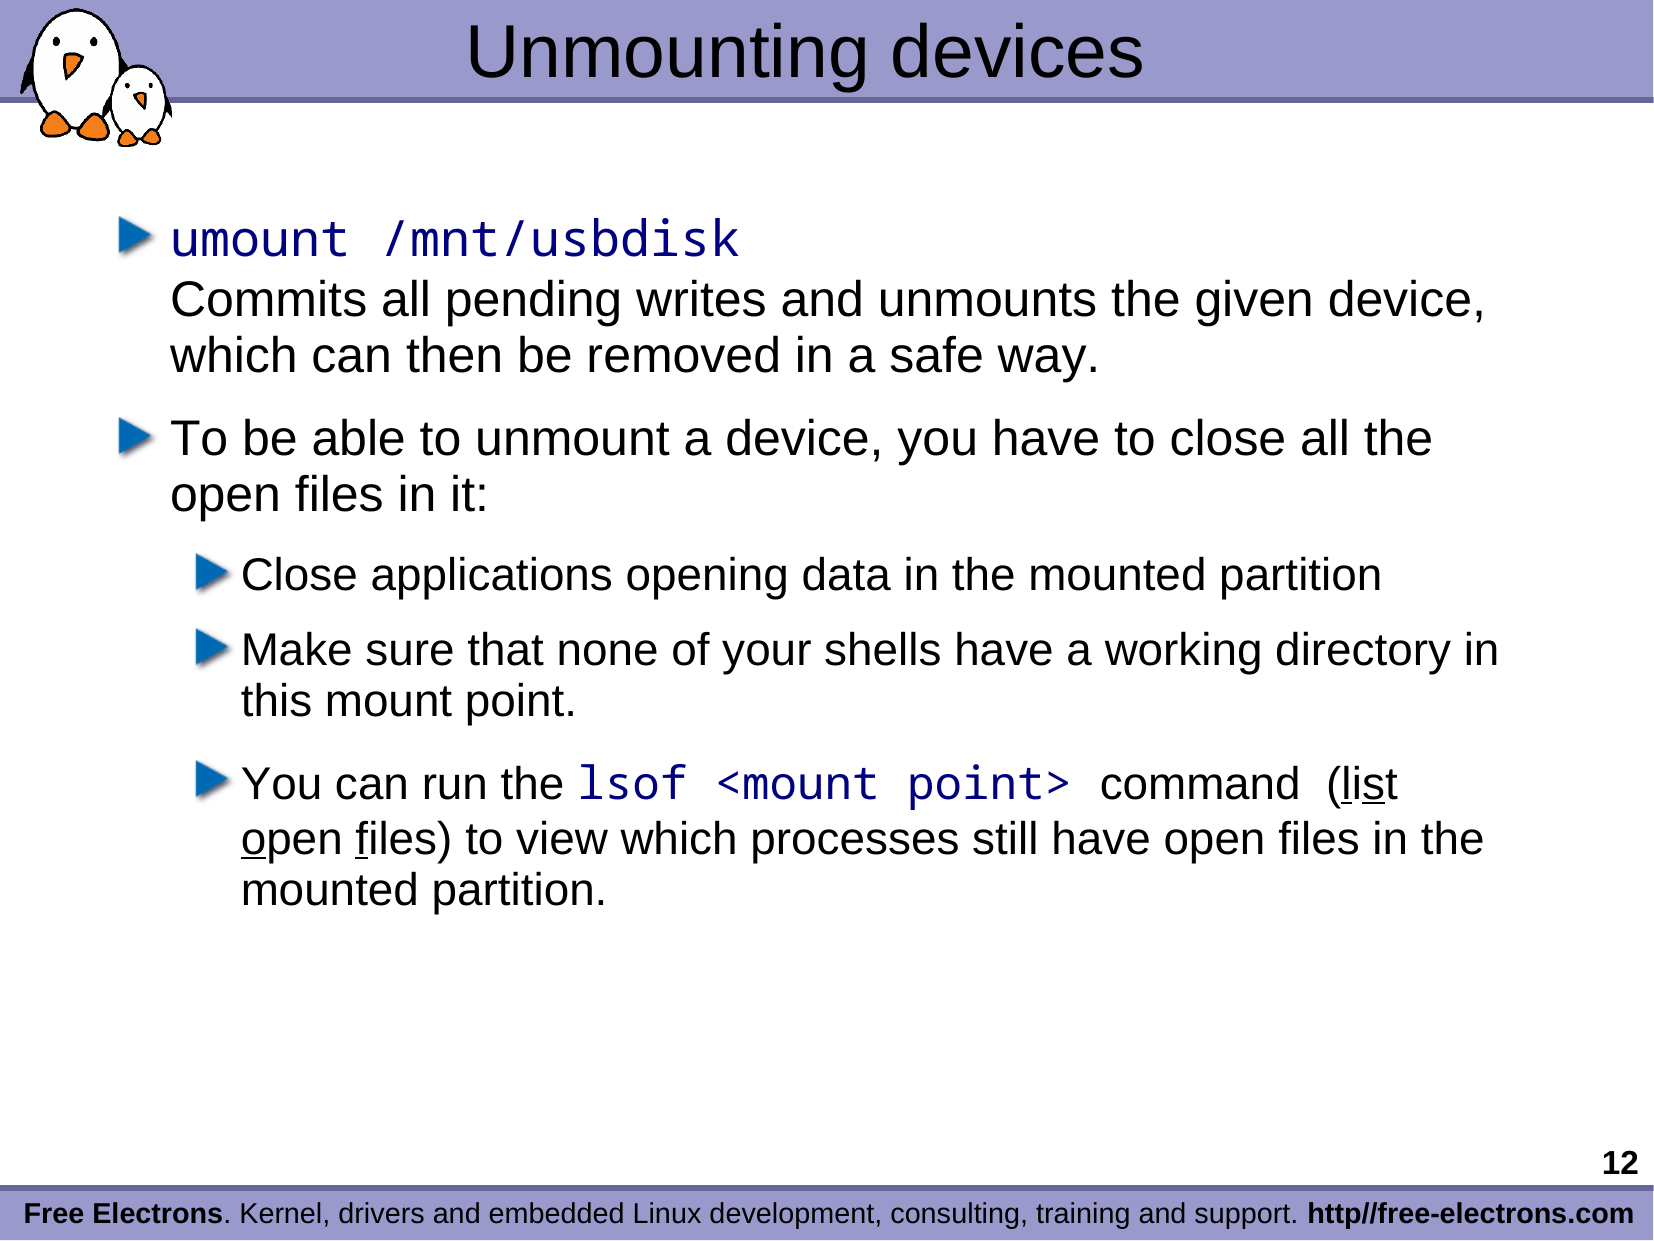

# Unmounting devices
umount /mnt/usbdisk
Commits all pending writes and unmounts the given device, which can then be removed in a safe way.
To be able to unmount a device, you have to close all the open files in it:
Close applications opening data in the mounted partition
Make sure that none of your shells have a working directory in this mount point.
You can run the lsof <mount point> command (list open files) to view which processes still have open files in the mounted partition.